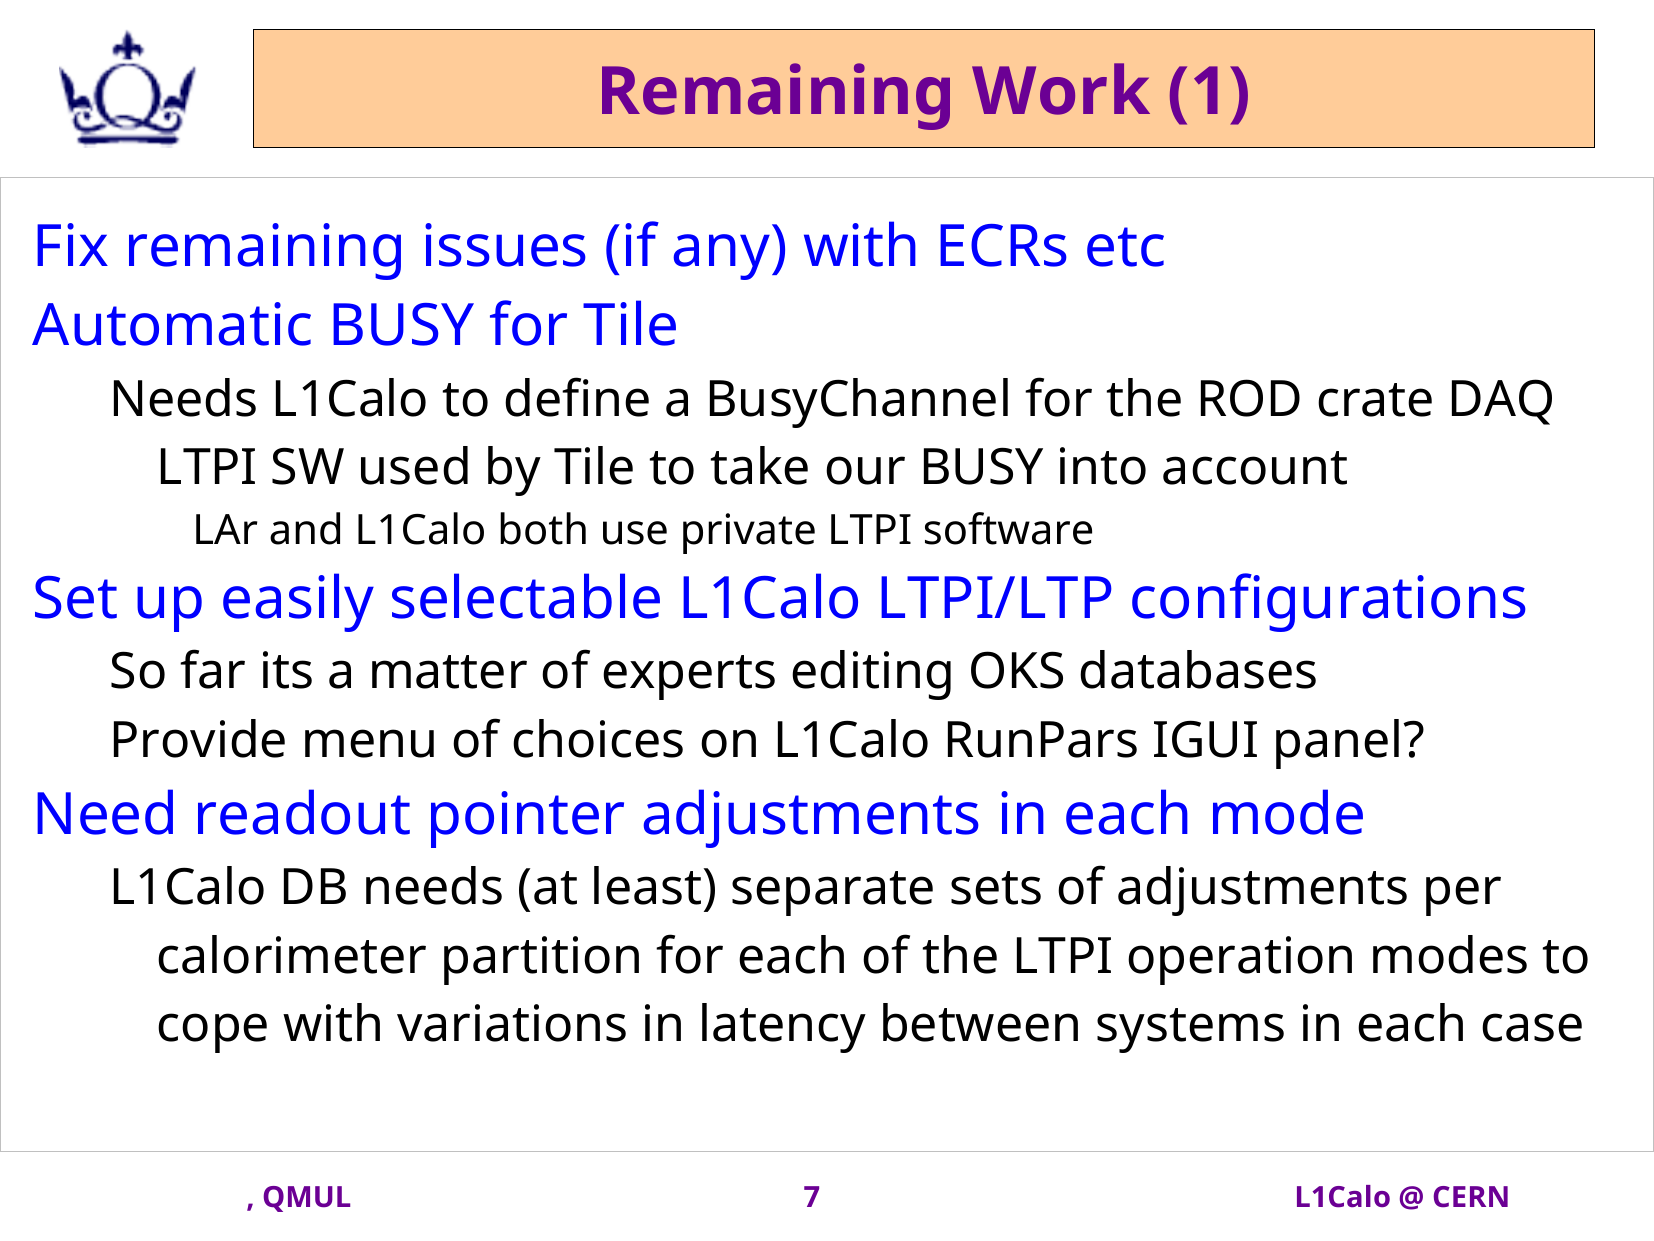

# Remaining Work (1)
Fix remaining issues (if any) with ECRs etc
Automatic BUSY for Tile
Needs L1Calo to define a BusyChannel for the ROD crate DAQ LTPI SW used by Tile to take our BUSY into account
LAr and L1Calo both use private LTPI software
Set up easily selectable L1Calo LTPI/LTP configurations
So far its a matter of experts editing OKS databases
Provide menu of choices on L1Calo RunPars IGUI panel?
Need readout pointer adjustments in each mode
L1Calo DB needs (at least) separate sets of adjustments per calorimeter partition for each of the LTPI operation modes to cope with variations in latency between systems in each case